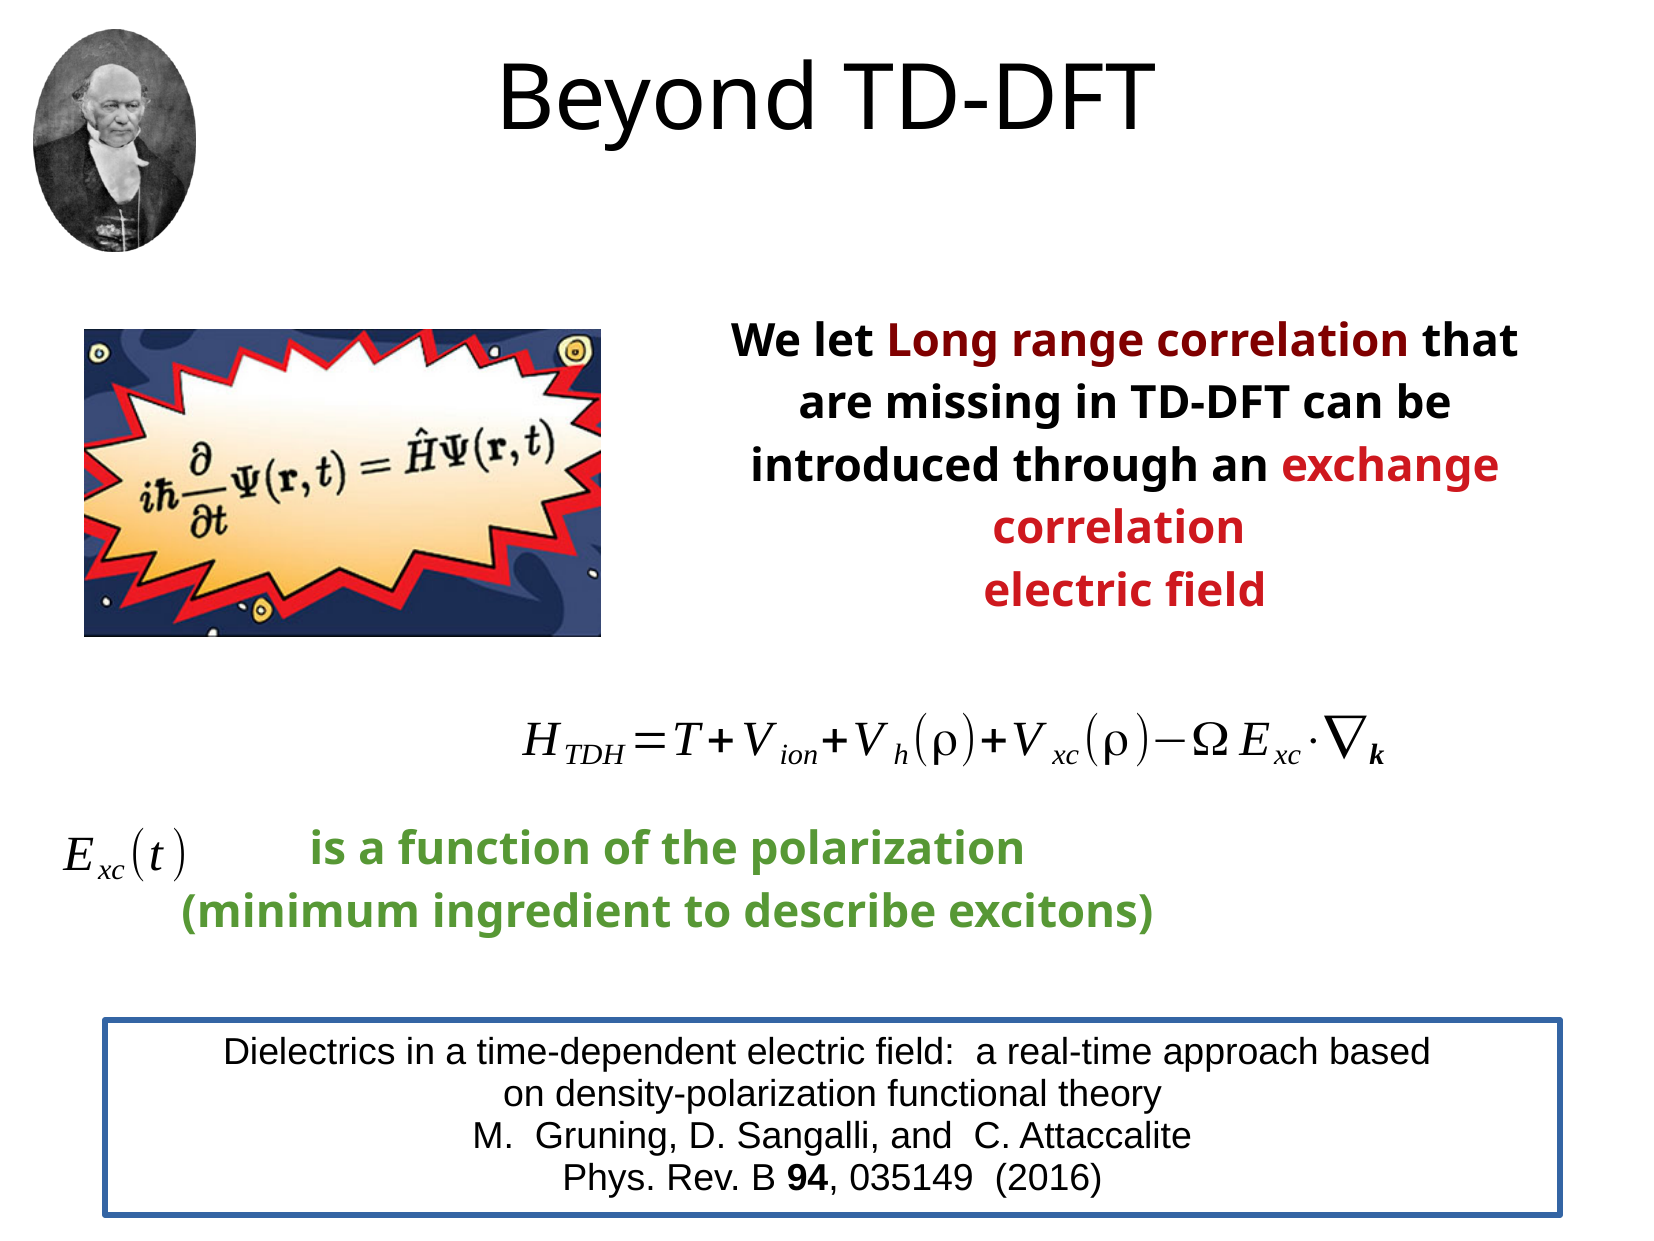

# Beyond TD-DFT
We let Long range correlation that are missing in TD-DFT can be introduced through an exchange correlation
electric field
is a function of the polarization
(minimum ingredient to describe excitons)
Dielectrics in a time-dependent electric field: a real-time approach based
on density-polarization functional theory
M. Gruning, D. Sangalli, and C. Attaccalite
Phys. Rev. B 94, 035149 (2016)